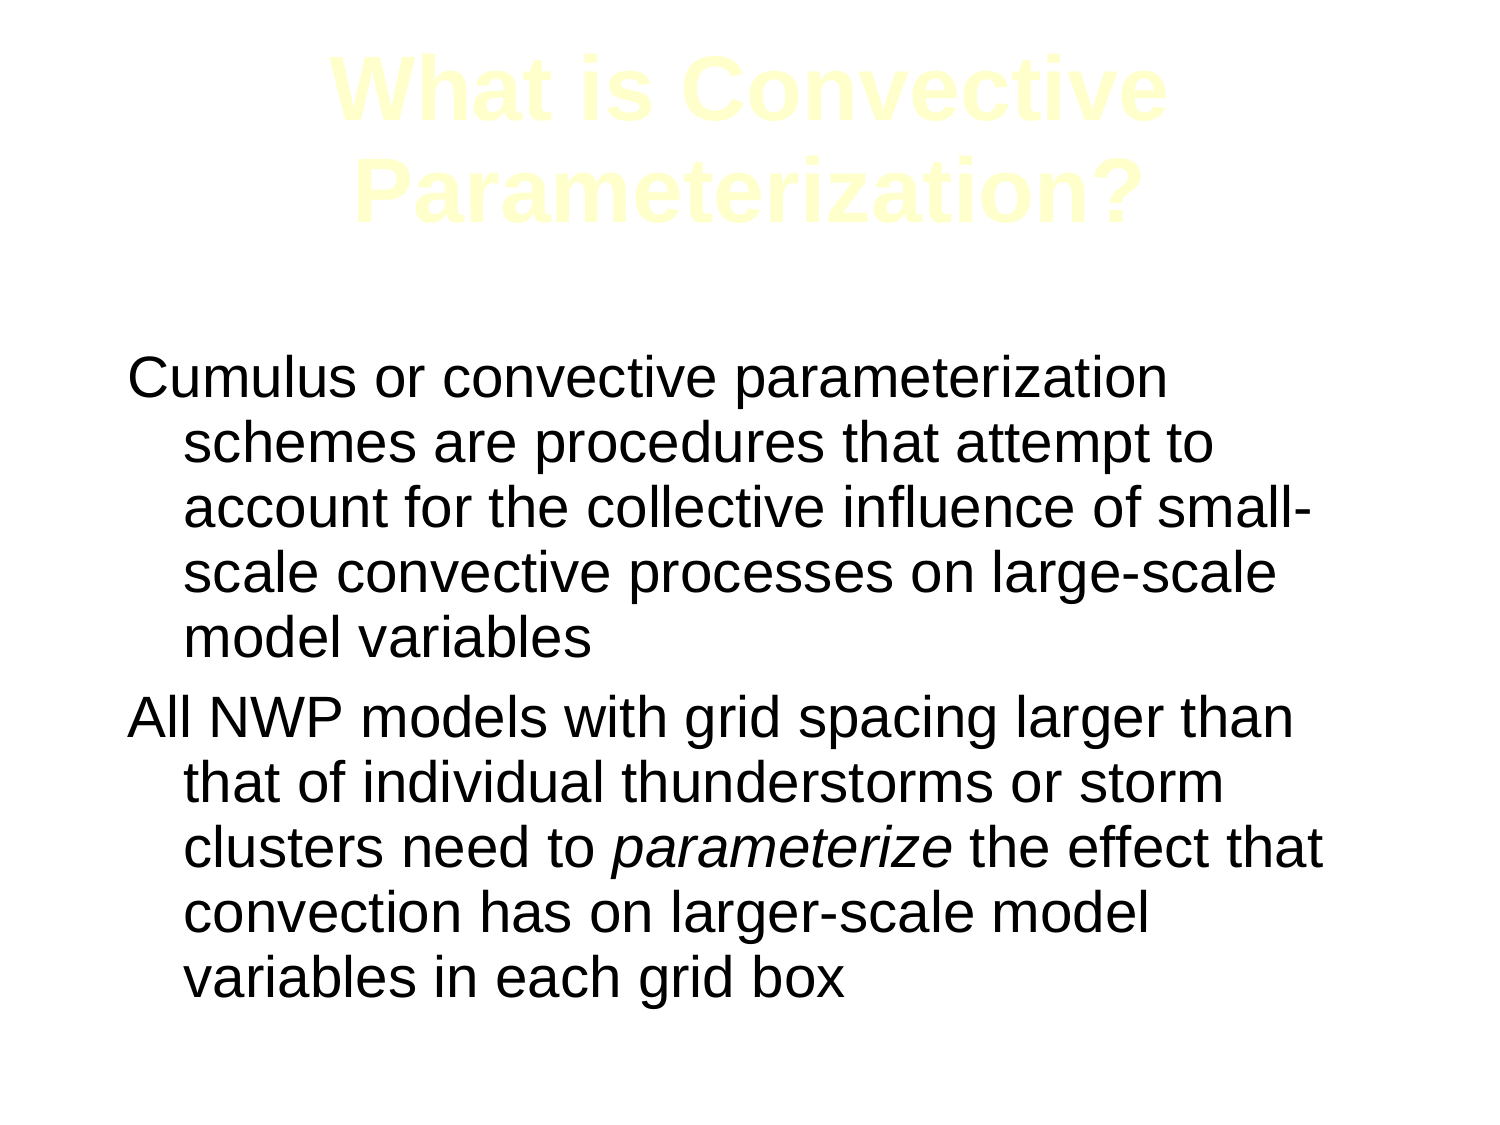

What is Convective Parameterization?
# Cumulus or convective parameterization schemes are procedures that attempt to account for the collective influence of small-scale convective processes on large-scale model variables
All NWP models with grid spacing larger than that of individual thunderstorms or storm clusters need to parameterize the effect that convection has on larger-scale model variables in each grid box